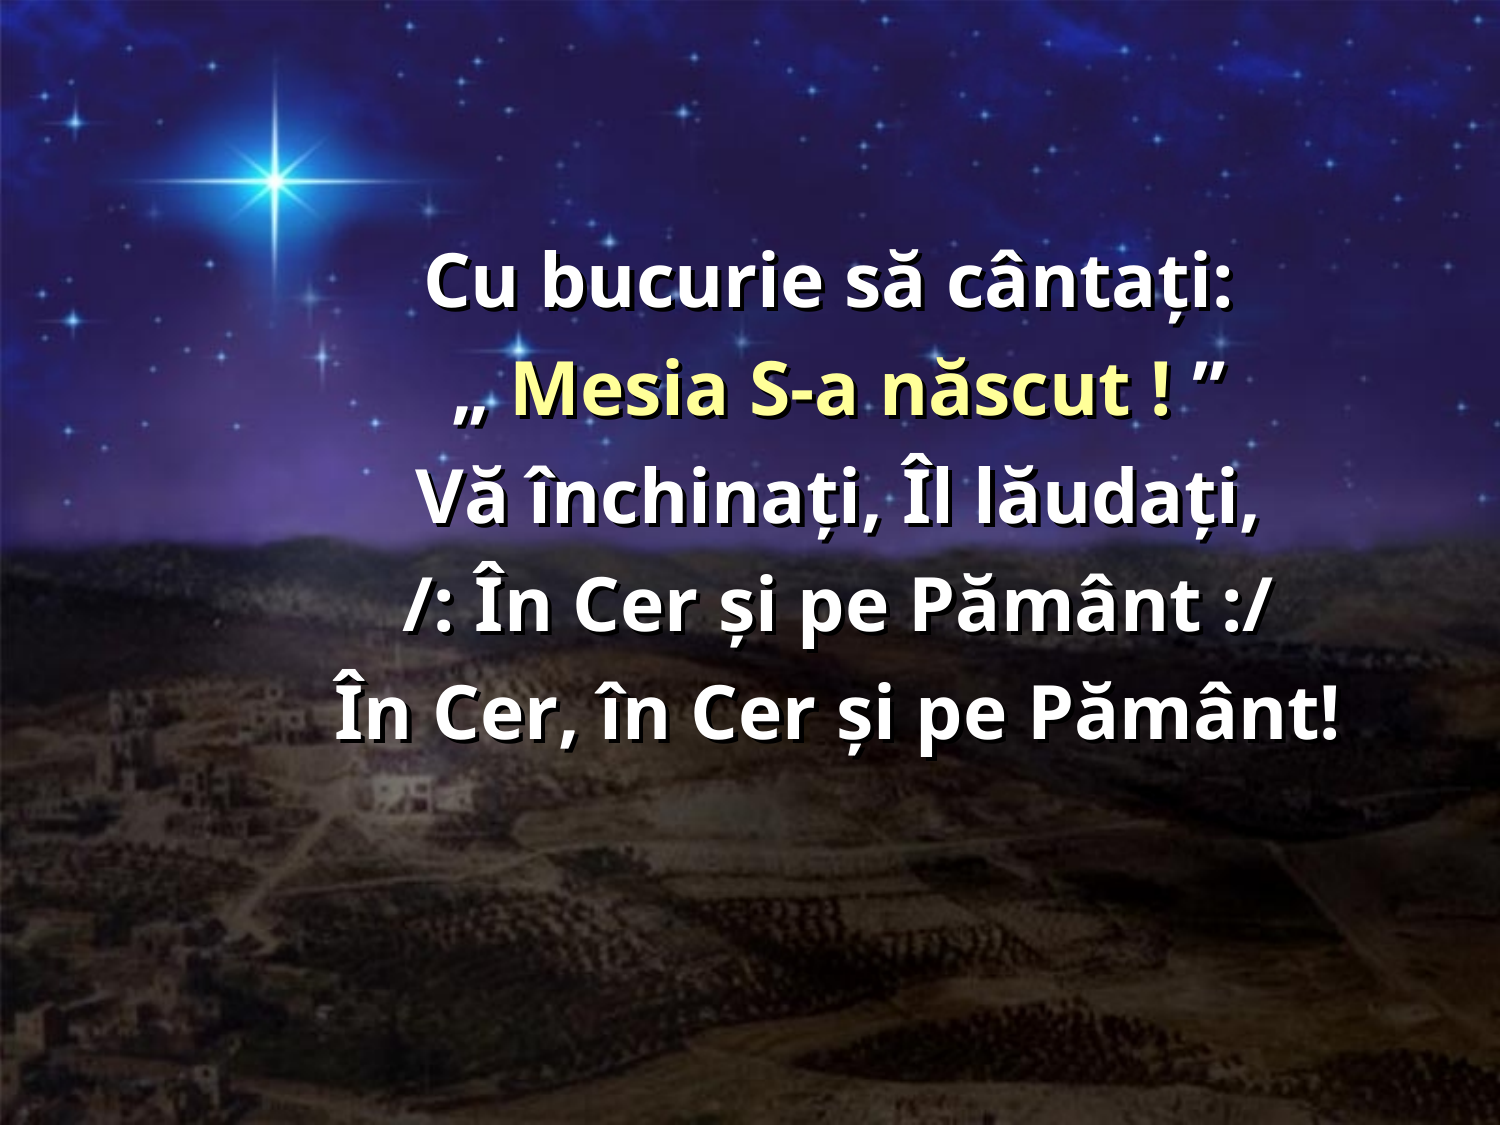

# Cu bucurie să cântaţi: „ Mesia S-a născut ! ” Vă închinaţi, Îl lăudaţi, /: În Cer şi pe Pământ :/ În Cer, în Cer şi pe Pământ!